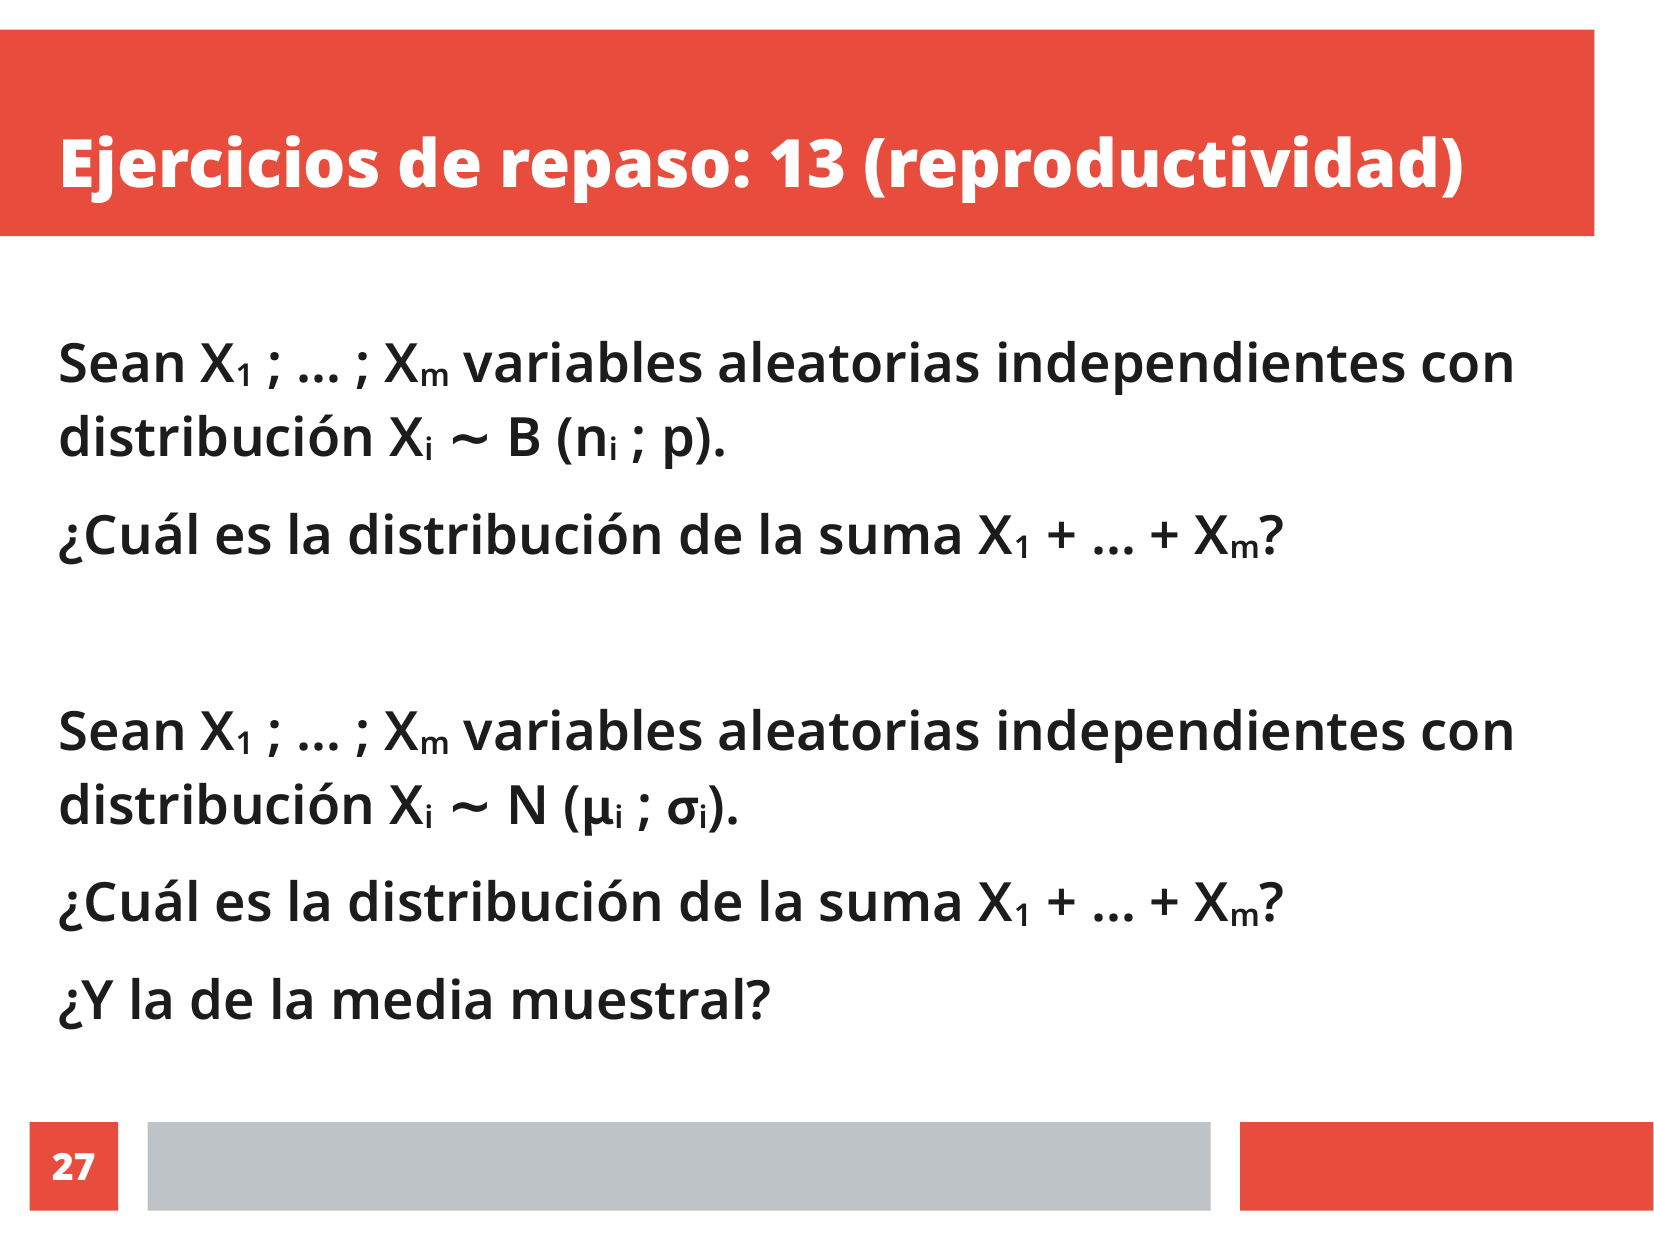

# Ejercicios de repaso: 13 (reproductividad)
Sean X1 ; … ; Xm variables aleatorias independientes con distribución Xi ∼ B (ni ; p).
¿Cuál es la distribución de la suma X1 + … + Xm?
Sean X1 ; … ; Xm variables aleatorias independientes con distribución Xi ∼ N (μi ; σi).
¿Cuál es la distribución de la suma X1 + … + Xm?
¿Y la de la media muestral?
27